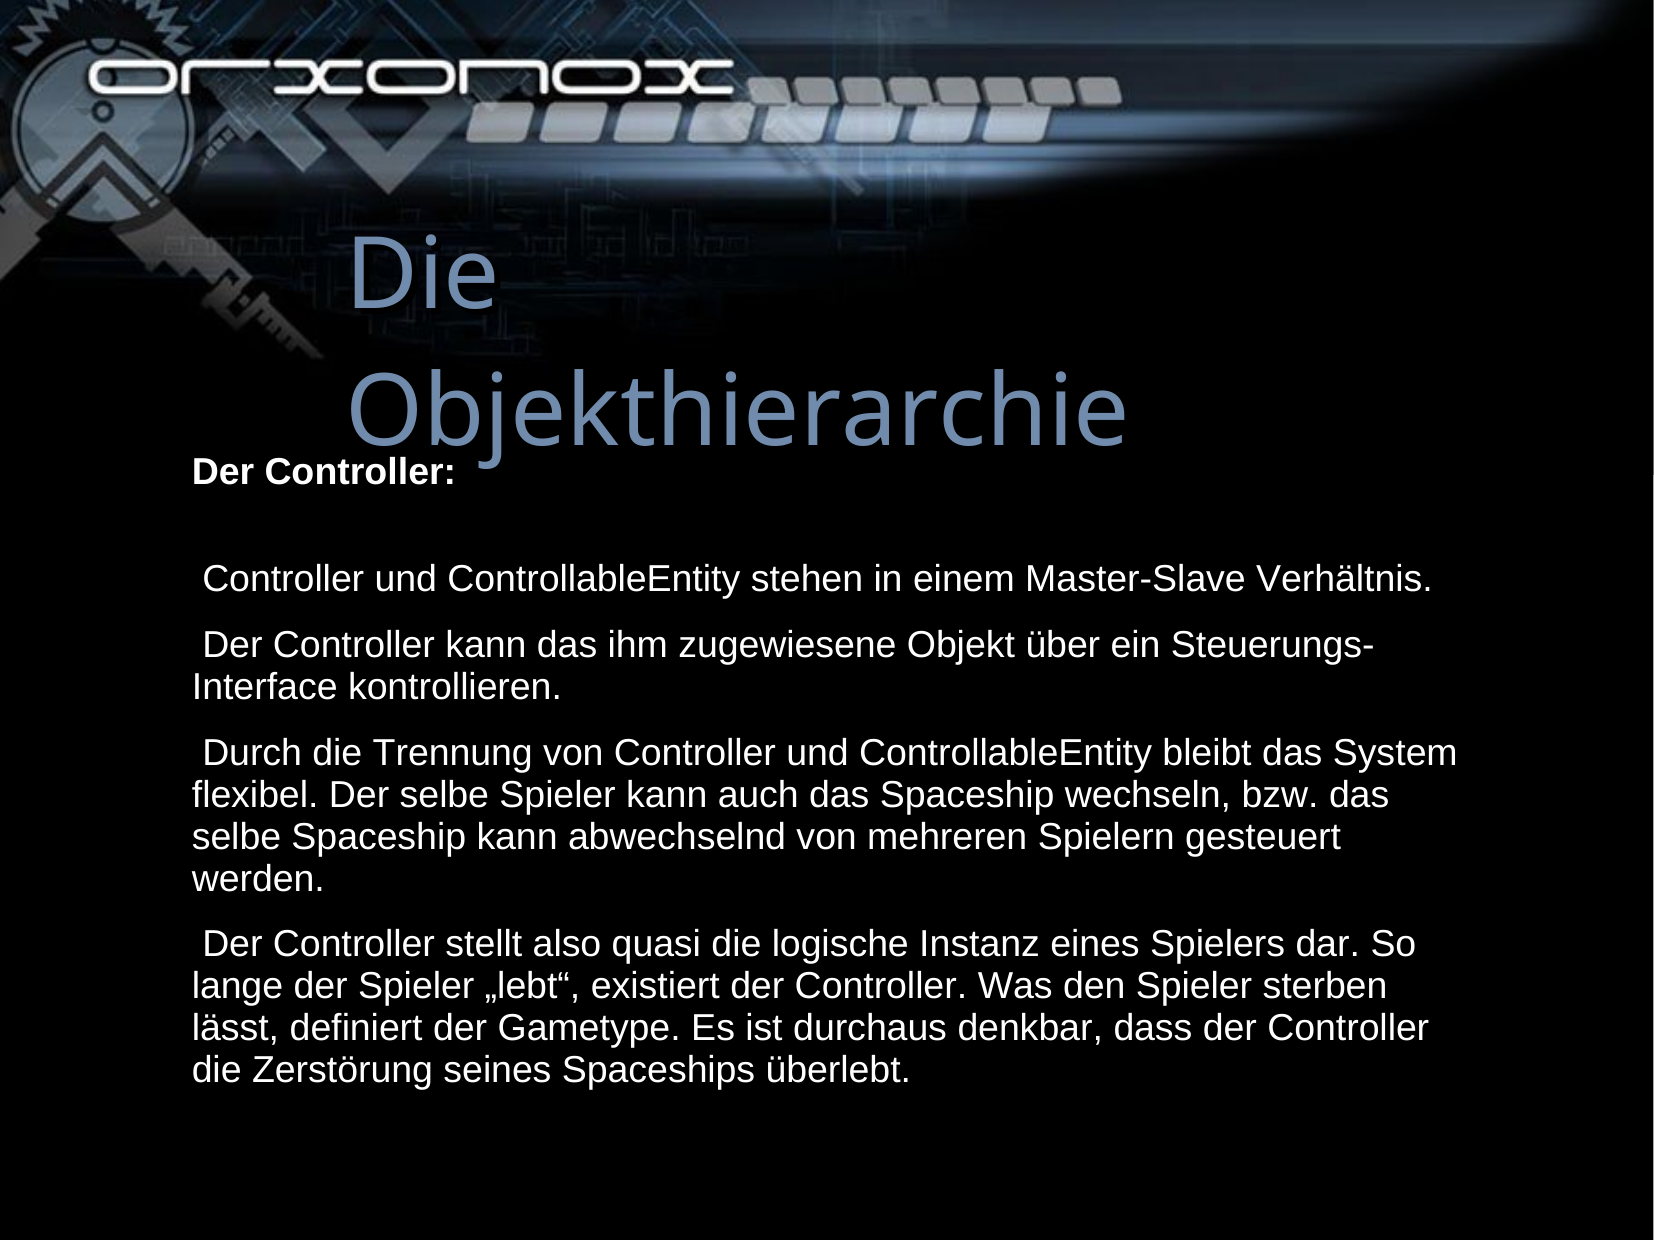

Die Objekthierarchie
Der Controller:
 Controller und ControllableEntity stehen in einem Master-Slave Verhältnis.
 Der Controller kann das ihm zugewiesene Objekt über ein Steuerungs-Interface kontrollieren.
 Durch die Trennung von Controller und ControllableEntity bleibt das System flexibel. Der selbe Spieler kann auch das Spaceship wechseln, bzw. das selbe Spaceship kann abwechselnd von mehreren Spielern gesteuert werden.
 Der Controller stellt also quasi die logische Instanz eines Spielers dar. So lange der Spieler „lebt“, existiert der Controller. Was den Spieler sterben lässt, definiert der Gametype. Es ist durchaus denkbar, dass der Controller die Zerstörung seines Spaceships überlebt.